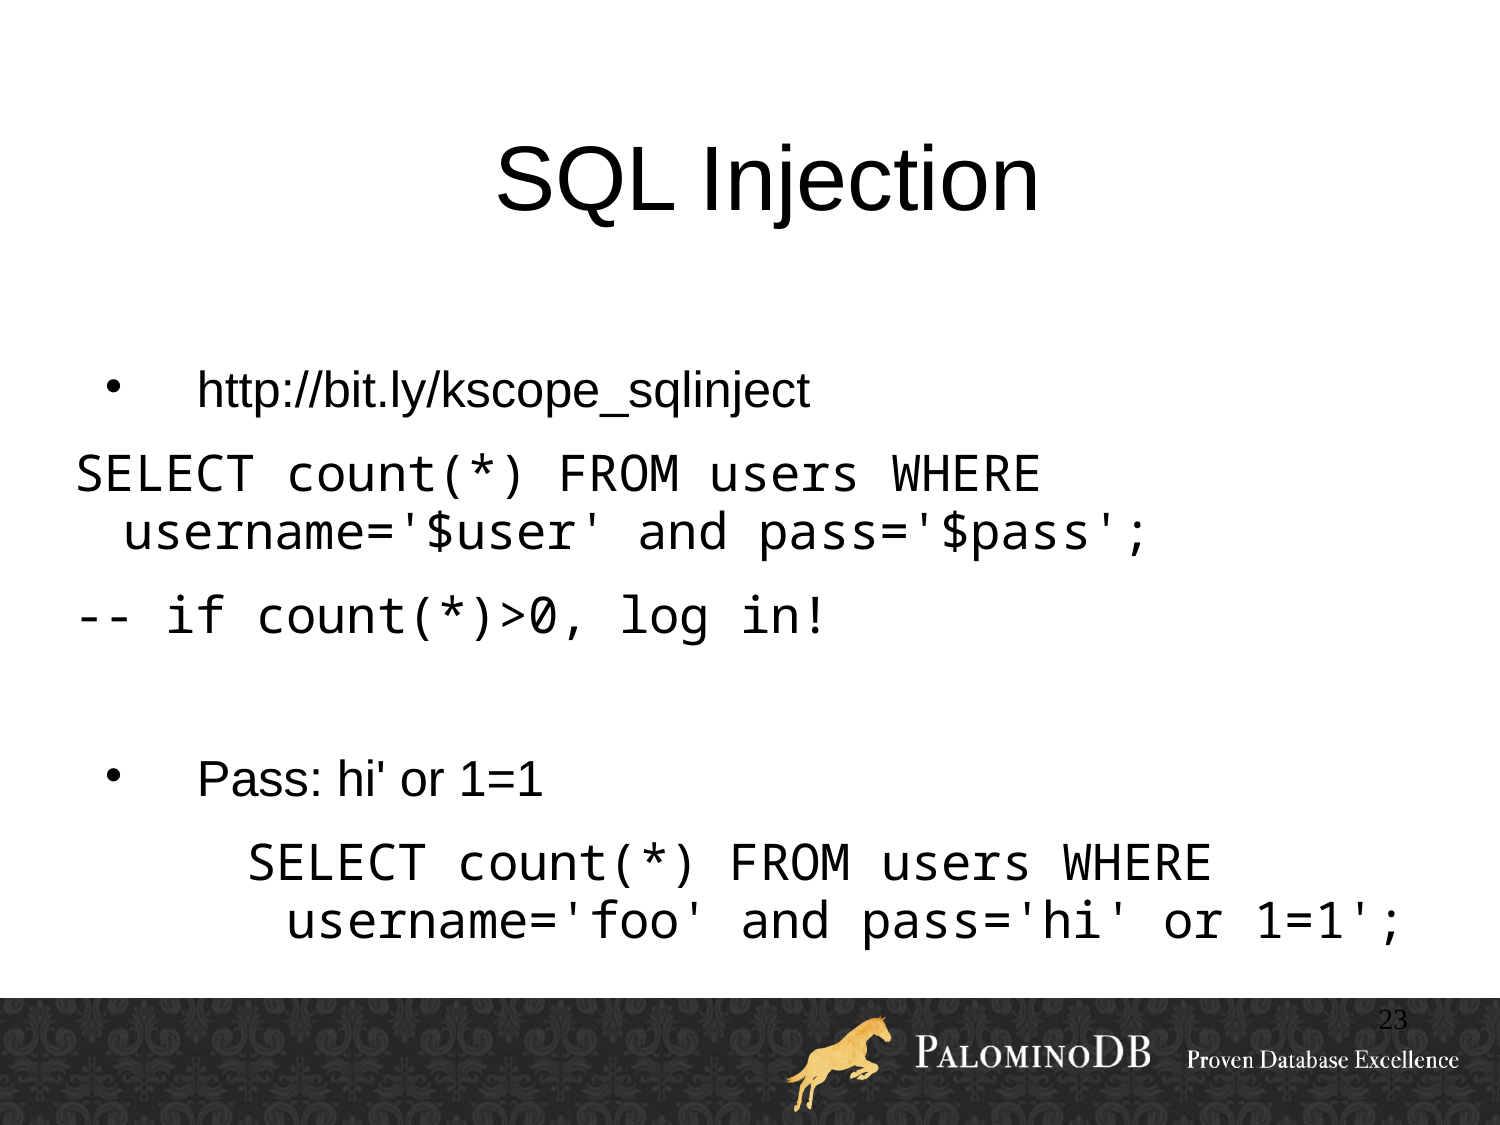

# SQL Injection
http://bit.ly/kscope_sqlinject
SELECT count(*) FROM users WHERE username='$user' and pass='$pass';
-- if count(*)>0, log in!
Pass: hi' or 1=1
SELECT count(*) FROM users WHERE username='foo' and pass='hi' or 1=1';